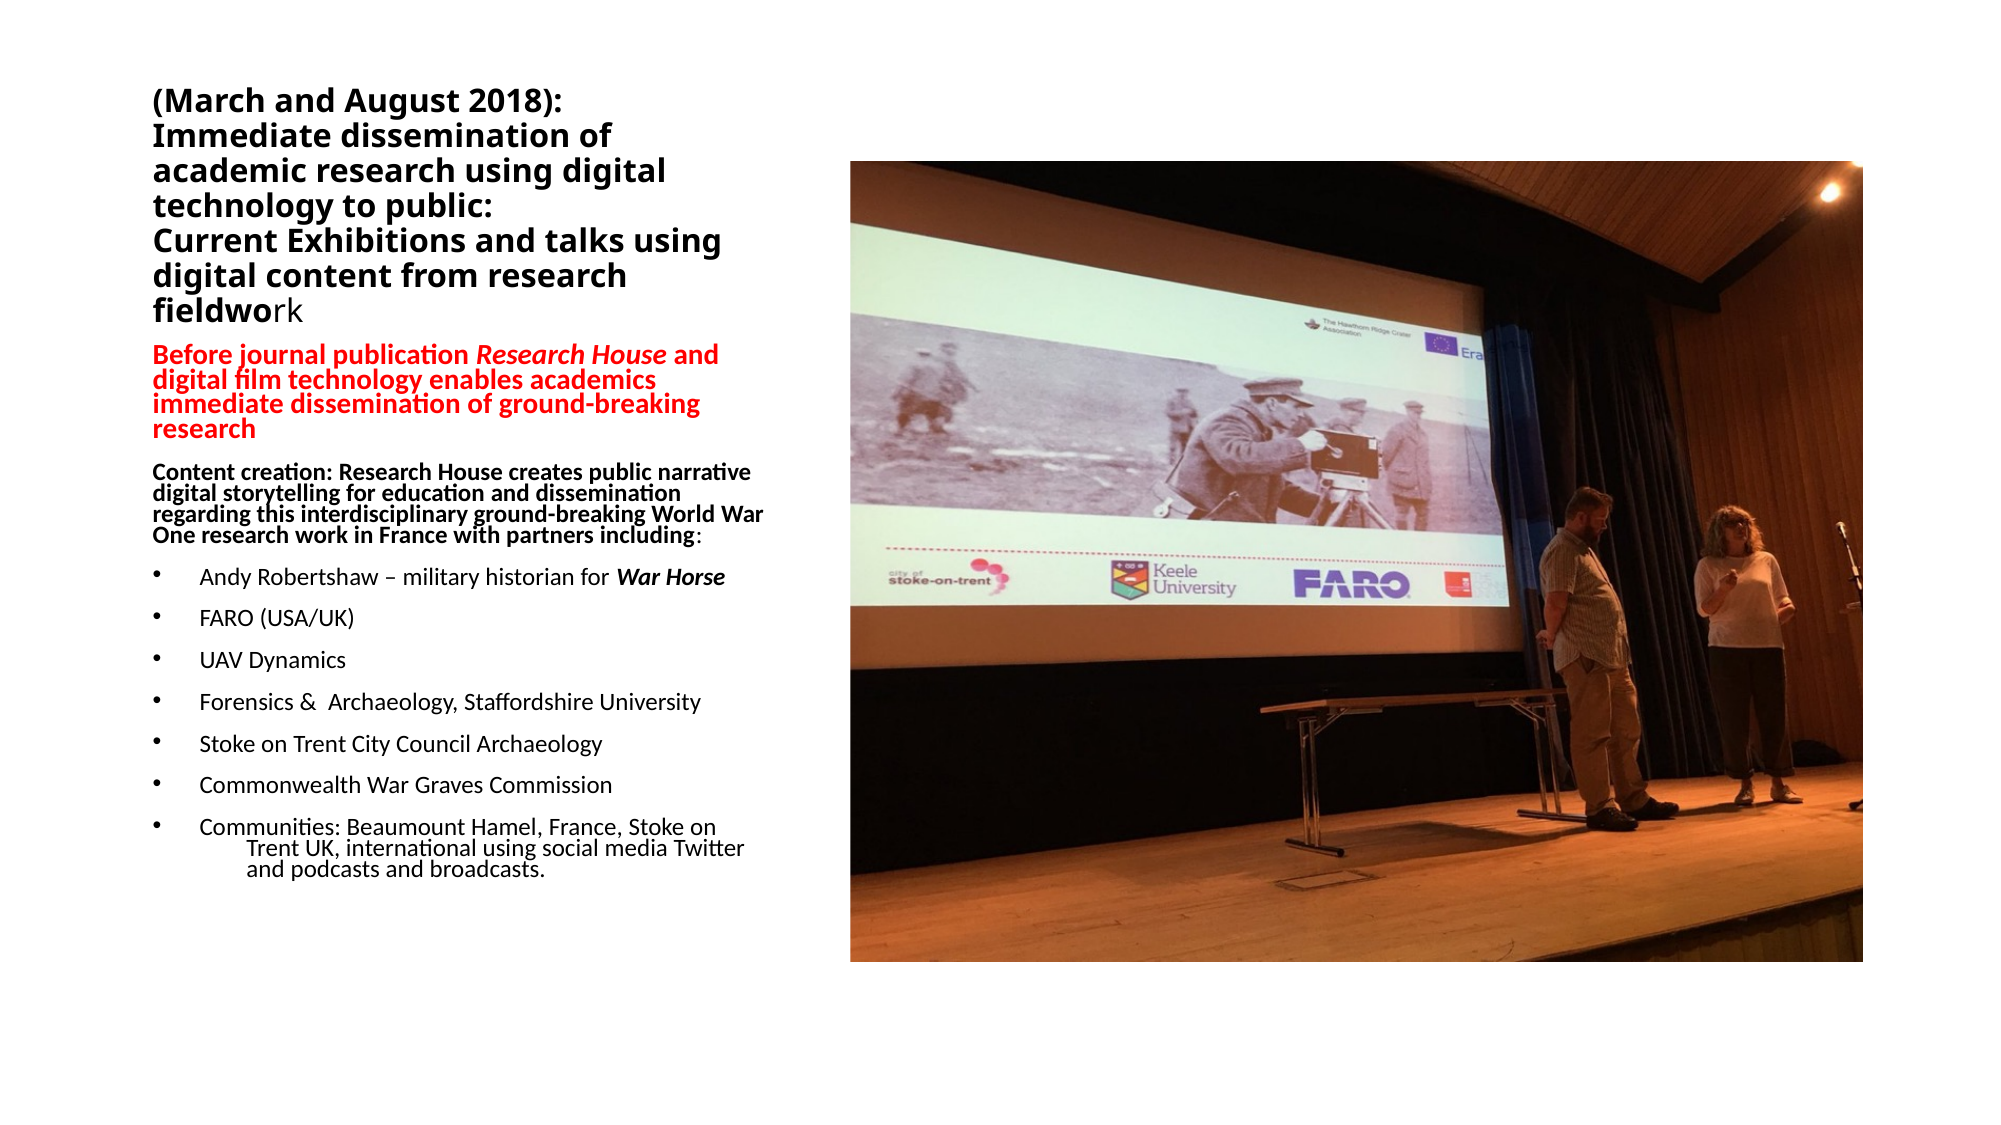

# (March and August 2018): Immediate dissemination of academic research using digital technology to public: Current Exhibitions and talks using digital content from research fieldwork
Before journal publication Research House and digital film technology enables academics immediate dissemination of ground-breaking research
Content creation: Research House creates public narrative digital storytelling for education and dissemination regarding this interdisciplinary ground-breaking World War One research work in France with partners including:
Andy Robertshaw – military historian for War Horse
FARO (USA/UK)
UAV Dynamics
Forensics & Archaeology, Staffordshire University
Stoke on Trent City Council Archaeology
Commonwealth War Graves Commission
Communities: Beaumount Hamel, France, Stoke on Trent UK, international using social media Twitter and podcasts and broadcasts.